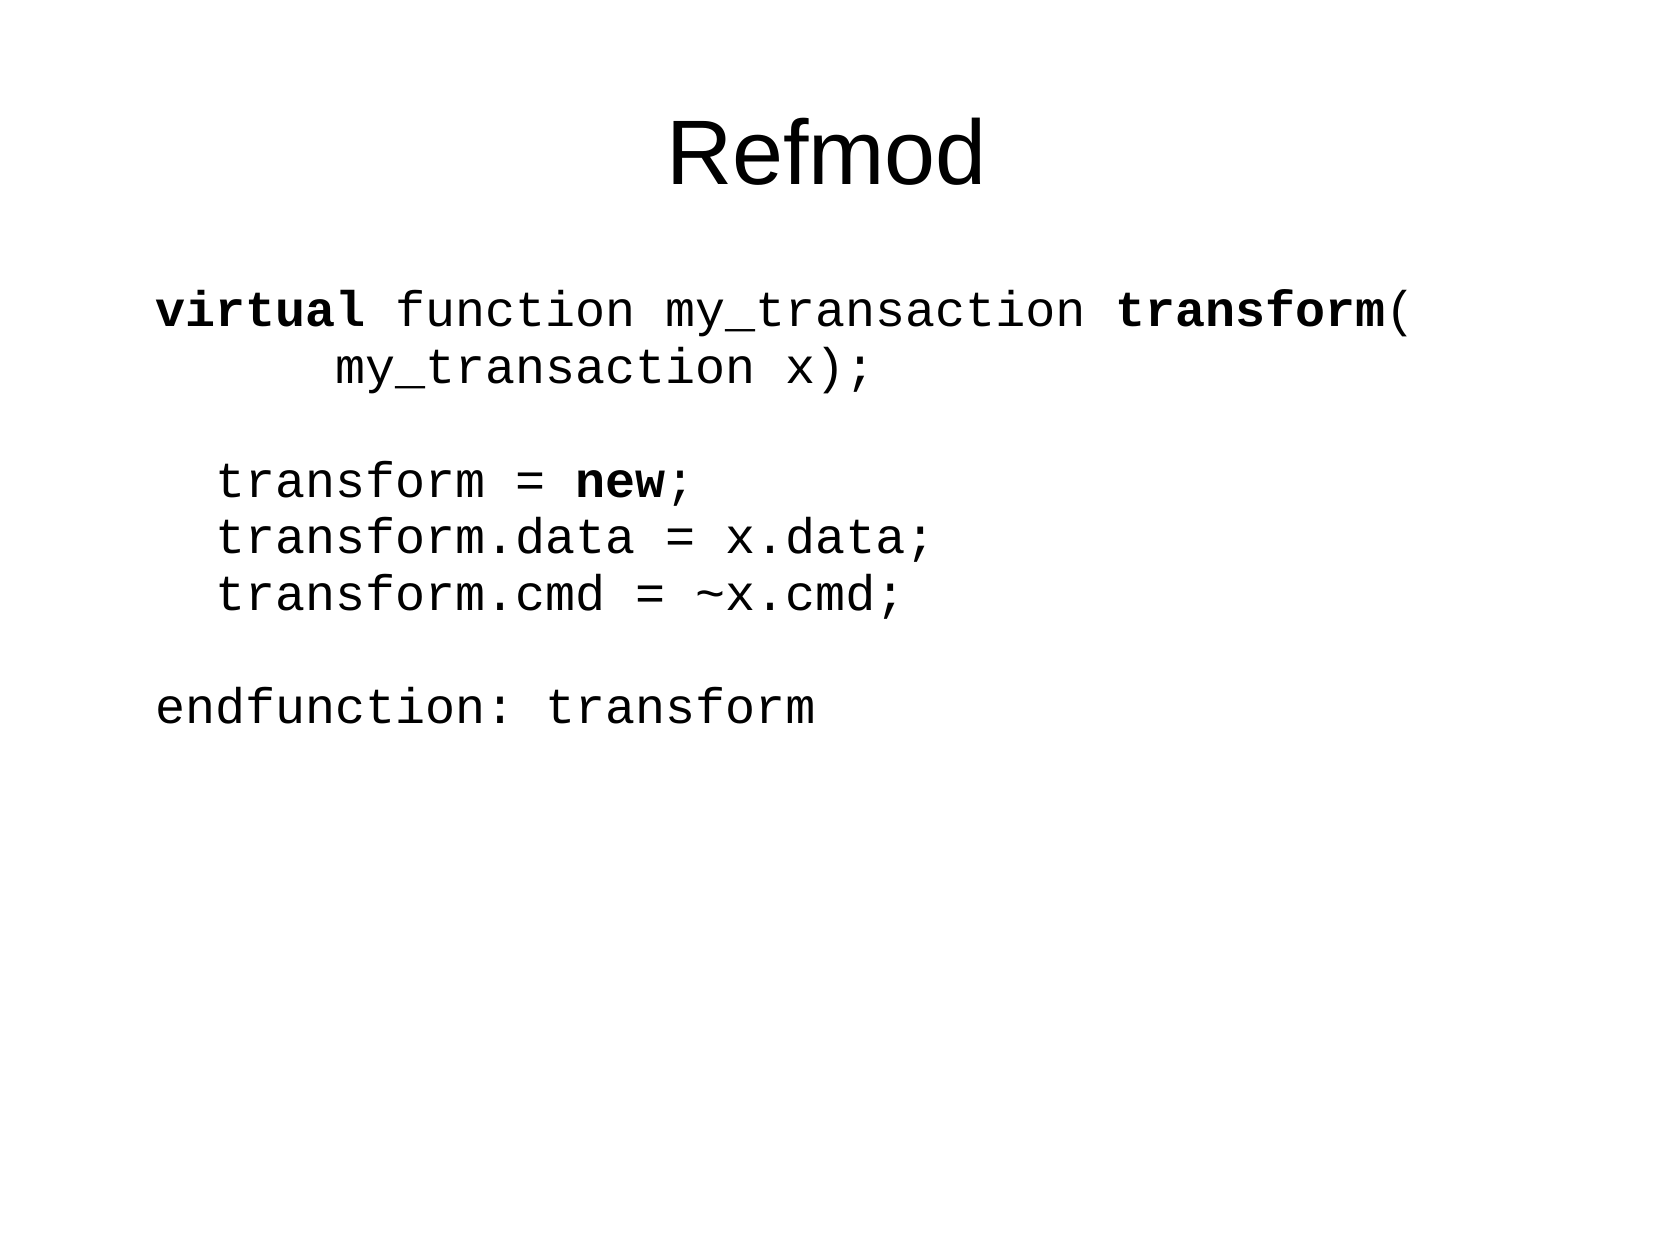

# Refmod
virtual function my_transaction transform(
 my_transaction x);
 transform = new;
 transform.data = x.data;
 transform.cmd = ~x.cmd;
endfunction: transform